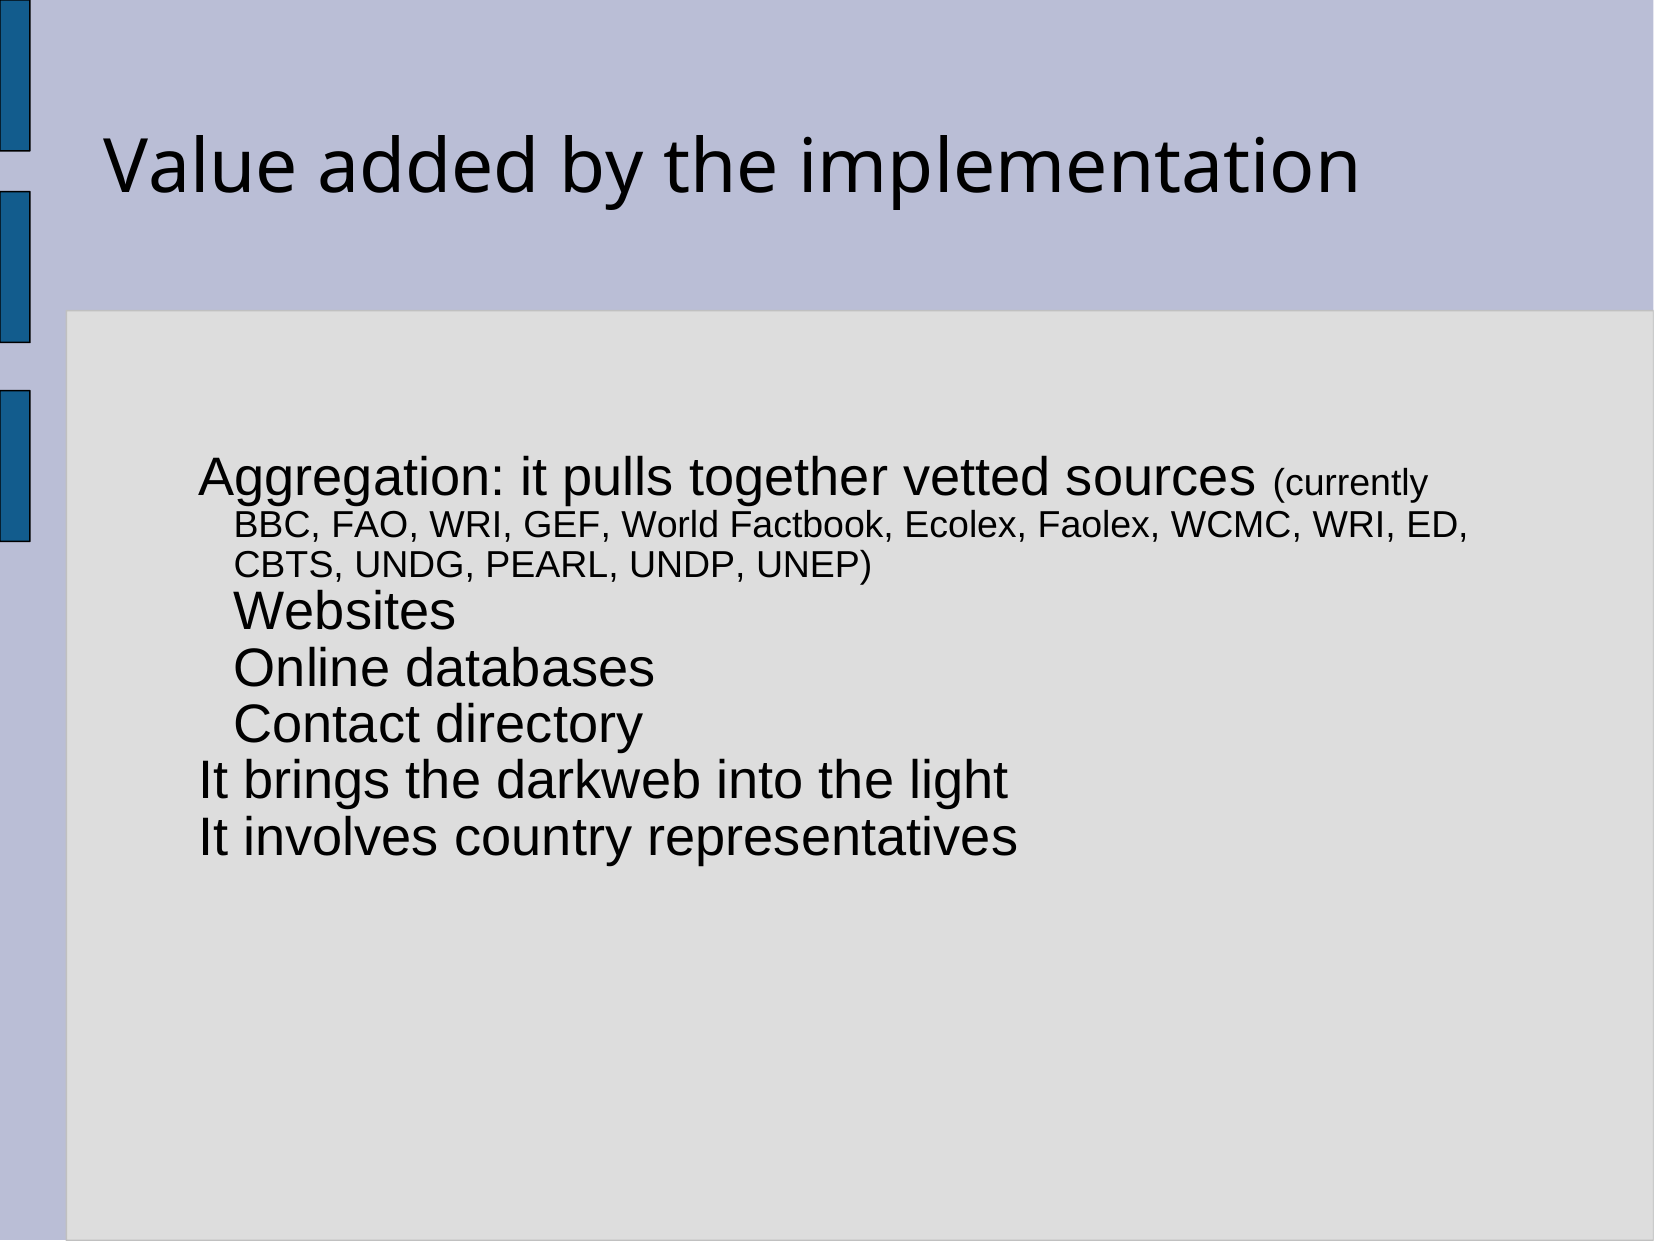

Value added by the implementation
Aggregation: it pulls together vetted sources (currently BBC, FAO, WRI, GEF, World Factbook, Ecolex, Faolex, WCMC, WRI, ED, CBTS, UNDG, PEARL, UNDP, UNEP)
Websites
Online databases
Contact directory
It brings the darkweb into the light
It involves country representatives